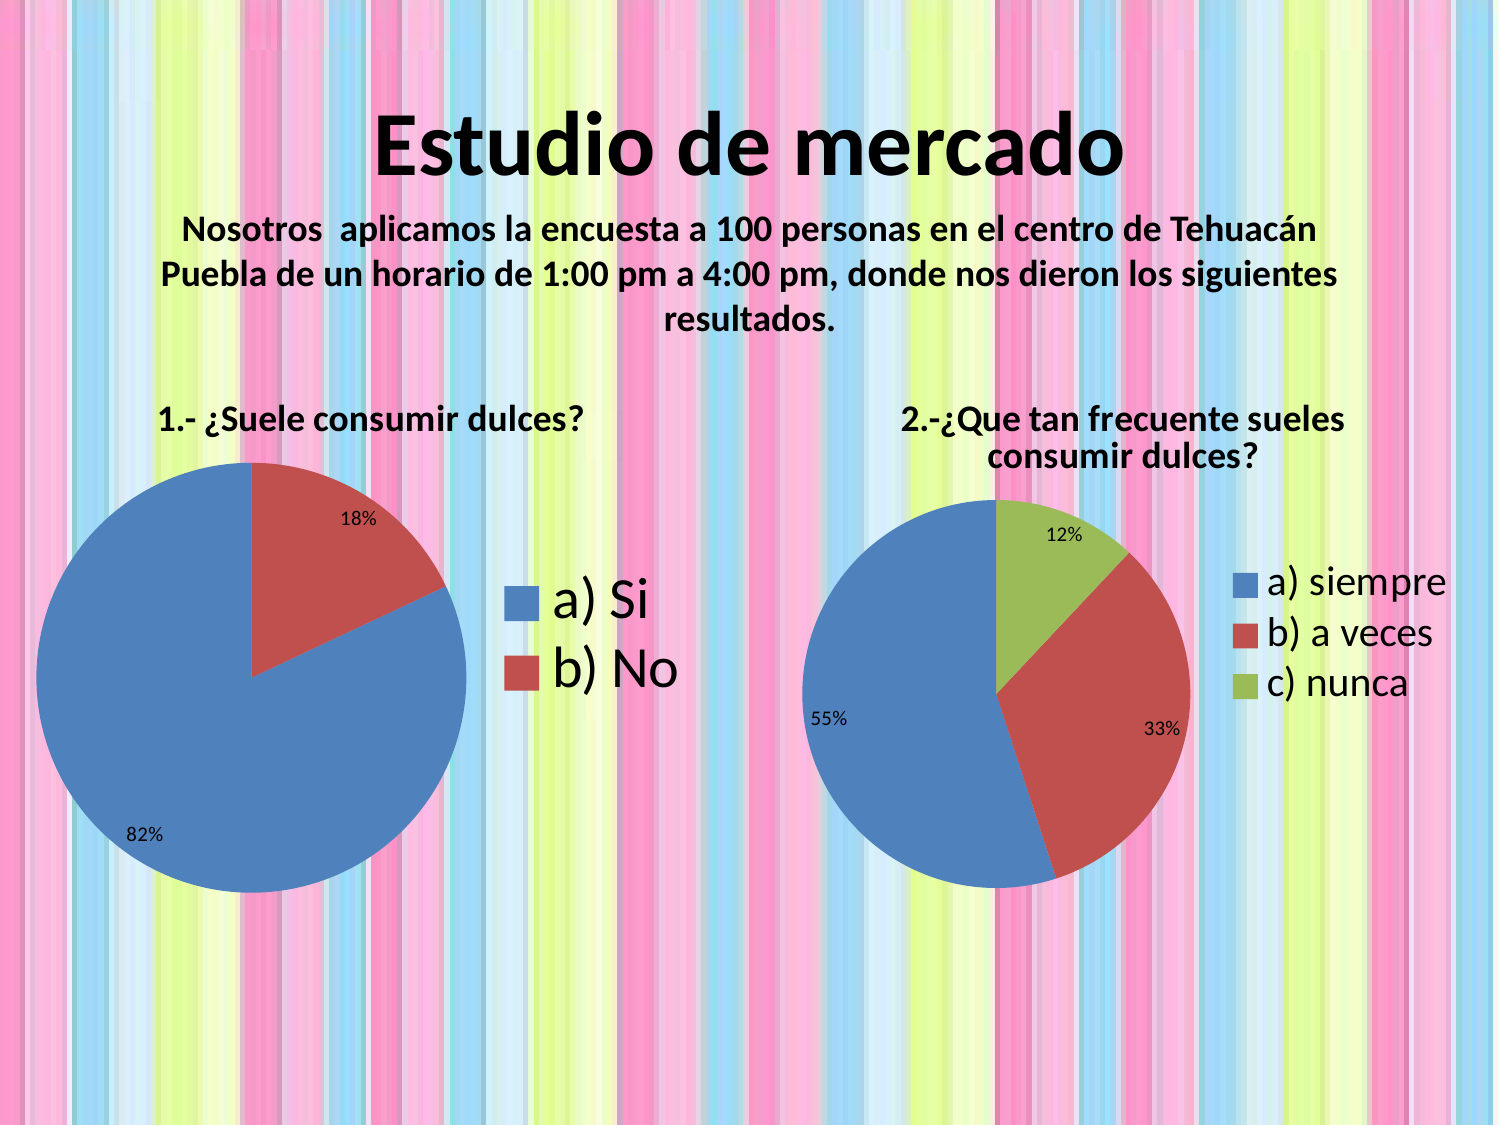

# Estudio de mercado
Nosotros aplicamos la encuesta a 100 personas en el centro de Tehuacán Puebla de un horario de 1:00 pm a 4:00 pm, donde nos dieron los siguientes resultados.
### Chart: 1.- ¿Suele consumir dulces?
| Category | 1.- ¿Suele consumir dulces? |
|---|---|
| a) Si | 82.0 |
| b) No | 18.0 |
### Chart: 2.-¿Que tan frecuente sueles consumir dulces?
| Category | 2.-¿Que tan frecuente sueles consumir dulces? |
|---|---|
| a) siempre | 55.0 |
| b) a veces | 33.0 |
| c) nunca | 12.0 |